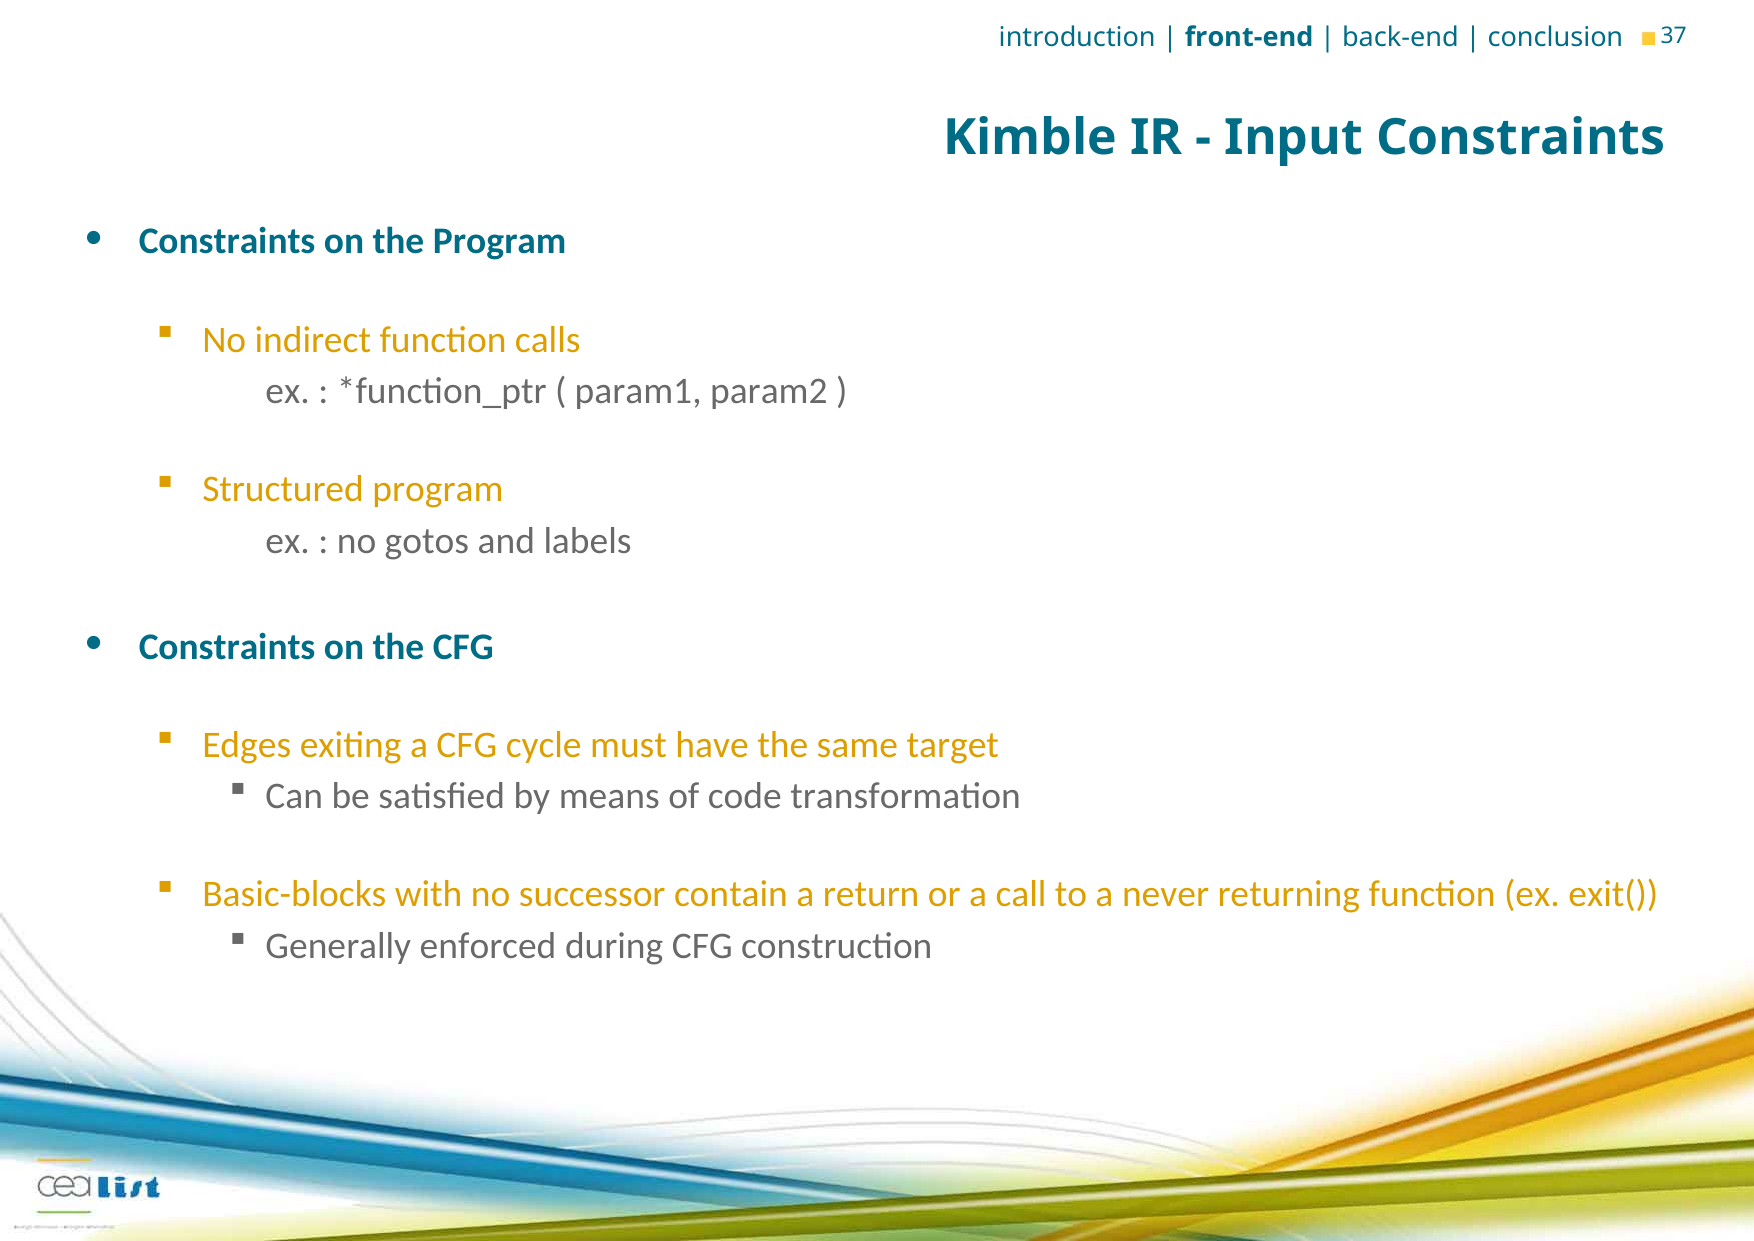

introduction | front-end | back-end | conclusion
# Kimble IR - Input Constraints
Constraints on the Program
No indirect function calls
ex. : *function_ptr ( param1, param2 )
Structured program
ex. : no gotos and labels
Constraints on the CFG
Edges exiting a CFG cycle must have the same target
Can be satisfied by means of code transformation
Basic-blocks with no successor contain a return or a call to a never returning function (ex. exit())
Generally enforced during CFG construction